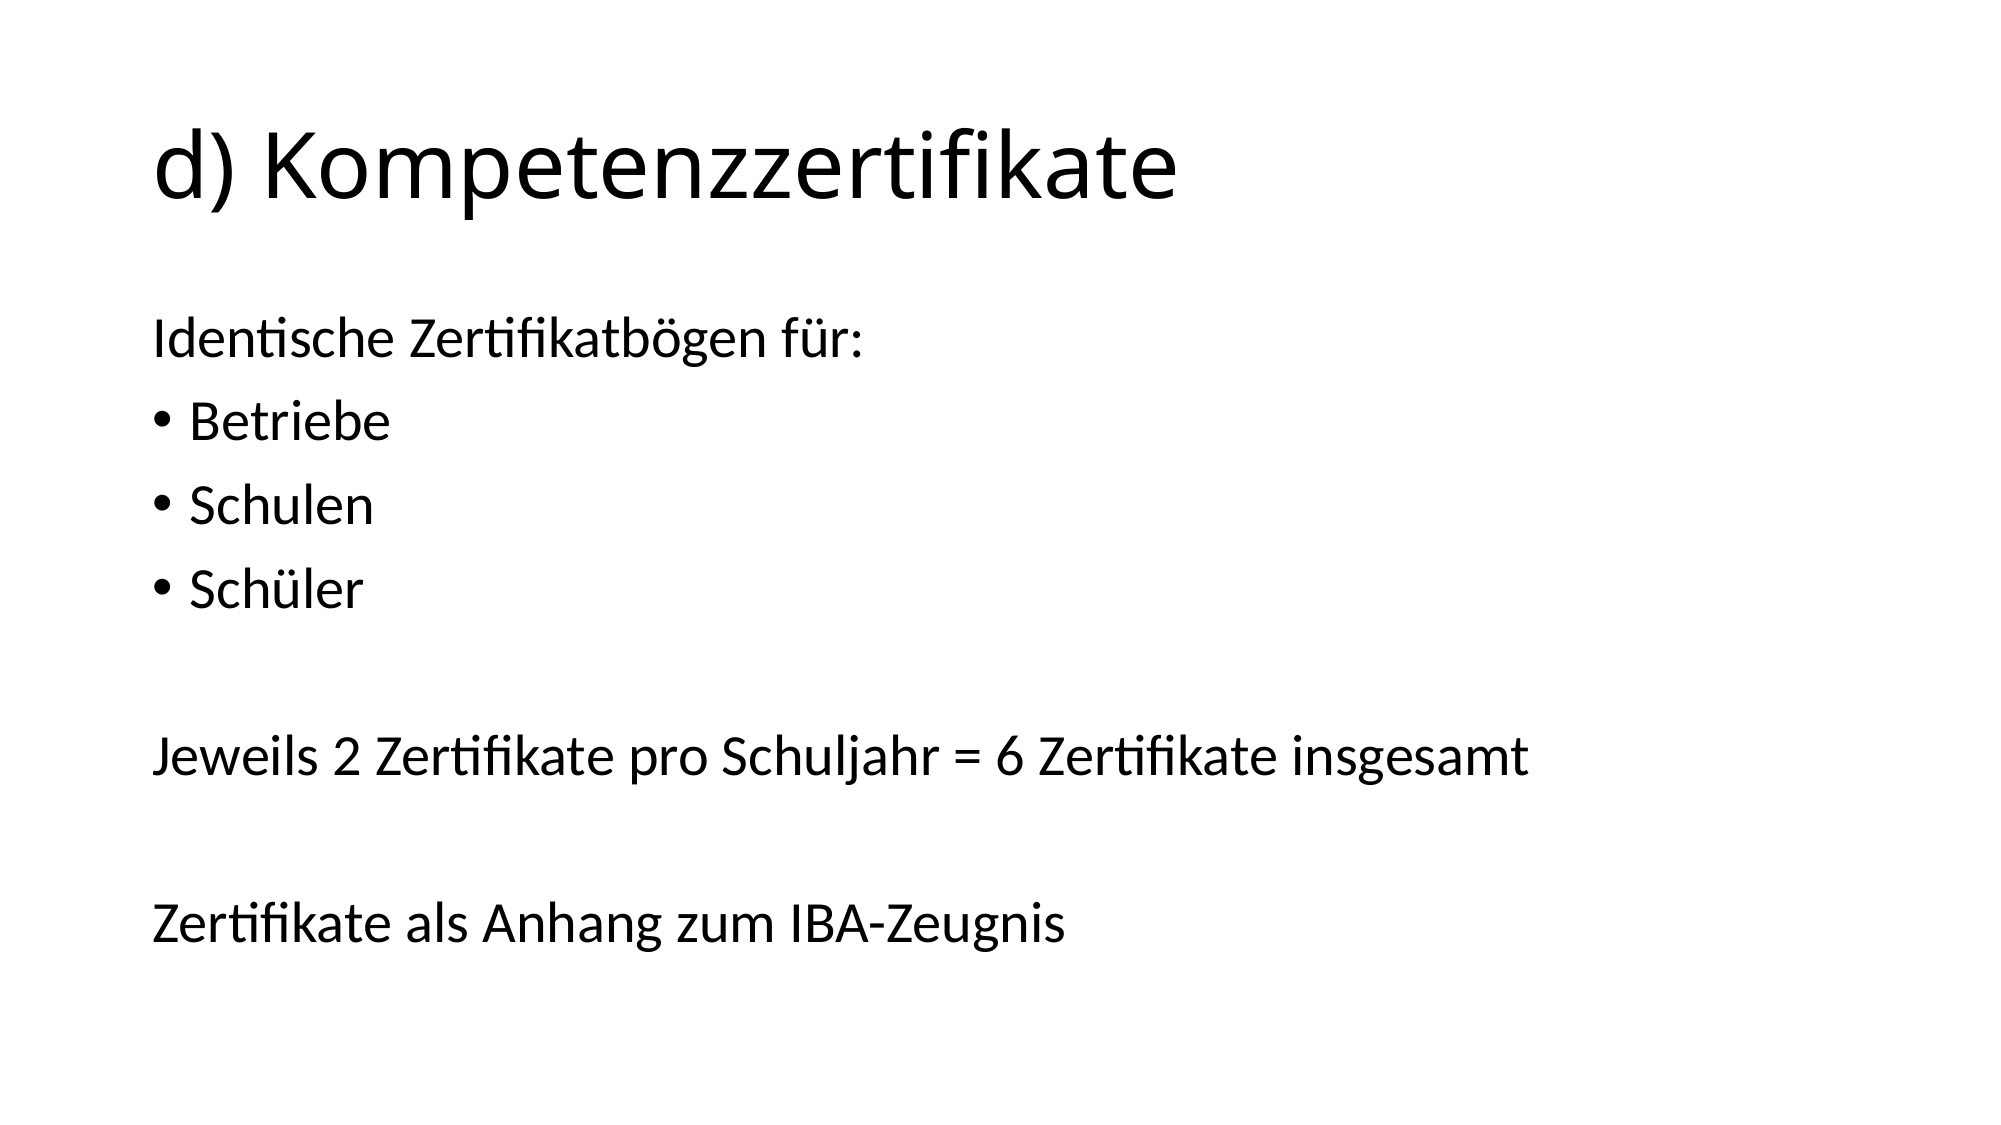

# d) Kompetenzzertifikate
Identische Zertifikatbögen für:
Betriebe
Schulen
Schüler
Jeweils 2 Zertifikate pro Schuljahr = 6 Zertifikate insgesamt
Zertifikate als Anhang zum IBA-Zeugnis